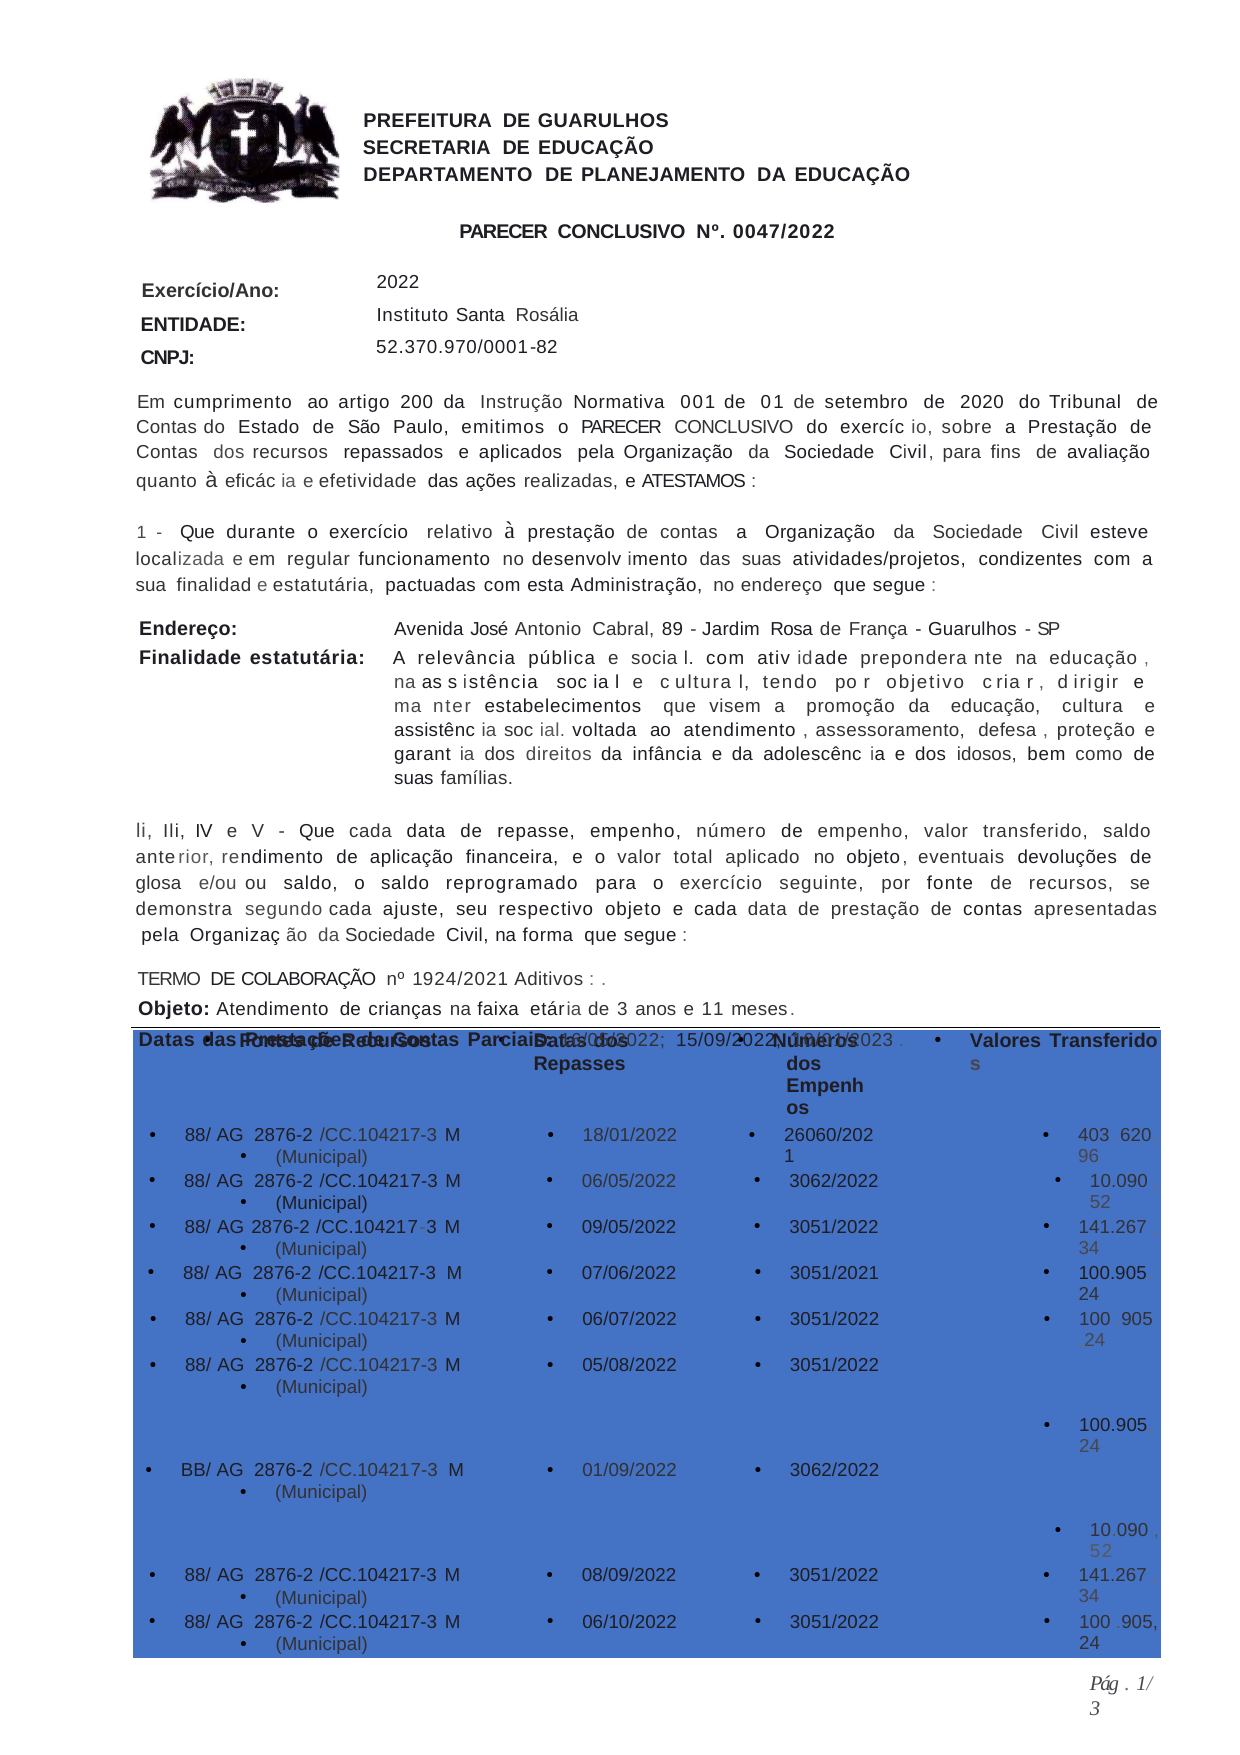

PREFEITURA DE GUARULHOS SECRETARIA DE EDUCAÇÃO
DEPARTAMENTO DE PLANEJAMENTO DA EDUCAÇÃO
PARECER CONCLUSIVO Nº. 0047/2022
Exercício/Ano: ENTIDADE: CNPJ:
2022
Instituto Santa Rosália 52.370.970/0001-82
Em cumprimento ao artigo 200 da Instrução Normativa 001 de 01 de setembro de 2020 do Tribunal de Contas do Estado de São Paulo, emitimos o PARECER CONCLUSIVO do exercíc io, sobre a Prestação de Contas dos recursos repassados e aplicados pela Organização da Sociedade Civil, para fins de avaliação quanto à eficác ia e efetividade das ações realizadas, e ATESTAMOS :
1 - Que durante o exercício relativo à prestação de contas a Organização da Sociedade Civil esteve localizada e em regular funcionamento no desenvolv imento das suas atividades/projetos, condizentes com a sua finalidad e estatutária, pactuadas com esta Administração, no endereço que segue :
Endereço:	Avenida José Antonio Cabral, 89 - Jardim Rosa de França - Guarulhos - SP
Finalidade estatutária: A relevância pública e socia l. com ativ idade prepondera nte na educação , na as s istência soc ia l e c ultura l, tendo po r objetivo c ria r , d irigir e ma nter estabelecimentos que visem a promoção da educação, cultura e assistênc ia soc ial. voltada ao atendimento , assessoramento, defesa , proteção e garant ia dos direitos da infância e da adolescênc ia e dos idosos, bem como de suas famílias.
li, Ili, IV e V - Que cada data de repasse, empenho, número de empenho, valor transferido, saldo anterior, rendimento de aplicação financeira, e o valor total aplicado no objeto, eventuais devoluções de glosa e/ou ou saldo, o saldo reprogramado para o exercício seguinte, por fonte de recursos, se demonstra segundo cada ajuste, seu respectivo objeto e cada data de prestação de contas apresentadas pela Organizaç ão da Sociedade Civil, na forma que segue :
TERMO DE COLABORAÇÃO nº 1924/2021 Aditivos : .
Objeto: Atendimento de crianças na faixa etária de 3 anos e 11 meses.
Datas das Prestações de Contas Parciais: 16/05/2022; 15/09/2022; 10/01/2023 .
| Fontes de Recursos | Datas dos Repasses | Números dos Empenhos | Valores Transferido s |
| --- | --- | --- | --- |
| 88/ AG 2876-2 /CC.104217-3 M (Municipal) | 18/01/2022 | 26060/2021 | 403 .620,96 |
| 88/ AG 2876-2 /CC.104217-3 M (Municipal) | 06/05/2022 | 3062/2022 | 10.090 ,52 |
| 88/ AG 2876-2 /CC.104217-3 M (Municipal) | 09/05/2022 | 3051/2022 | 141.267 ,34 |
| 88/ AG 2876-2 /CC.104217-3 M (Municipal) | 07/06/2022 | 3051/2021 | 100.905,24 |
| 88/ AG 2876-2 /CC.104217-3 M (Municipal) | 06/07/2022 | 3051/2022 | 100 .905 ,24 |
| 88/ AG 2876-2 /CC.104217-3 M (Municipal) | 05/08/2022 | 3051/2022 | |
| | | | 100.905,24 |
| BB/ AG 2876-2 /CC.104217-3 M (Municipal) | 01/09/2022 | 3062/2022 | |
| | | | 10.090 ,52 |
| 88/ AG 2876-2 /CC.104217-3 M (Municipal) | 08/09/2022 | 3051/2022 | 141.267 ,34 |
| 88/ AG 2876-2 /CC.104217-3 M (Municipal) | 06/10/2022 | 3051/2022 | 100 .905,24 |
Pág . 1/ 3